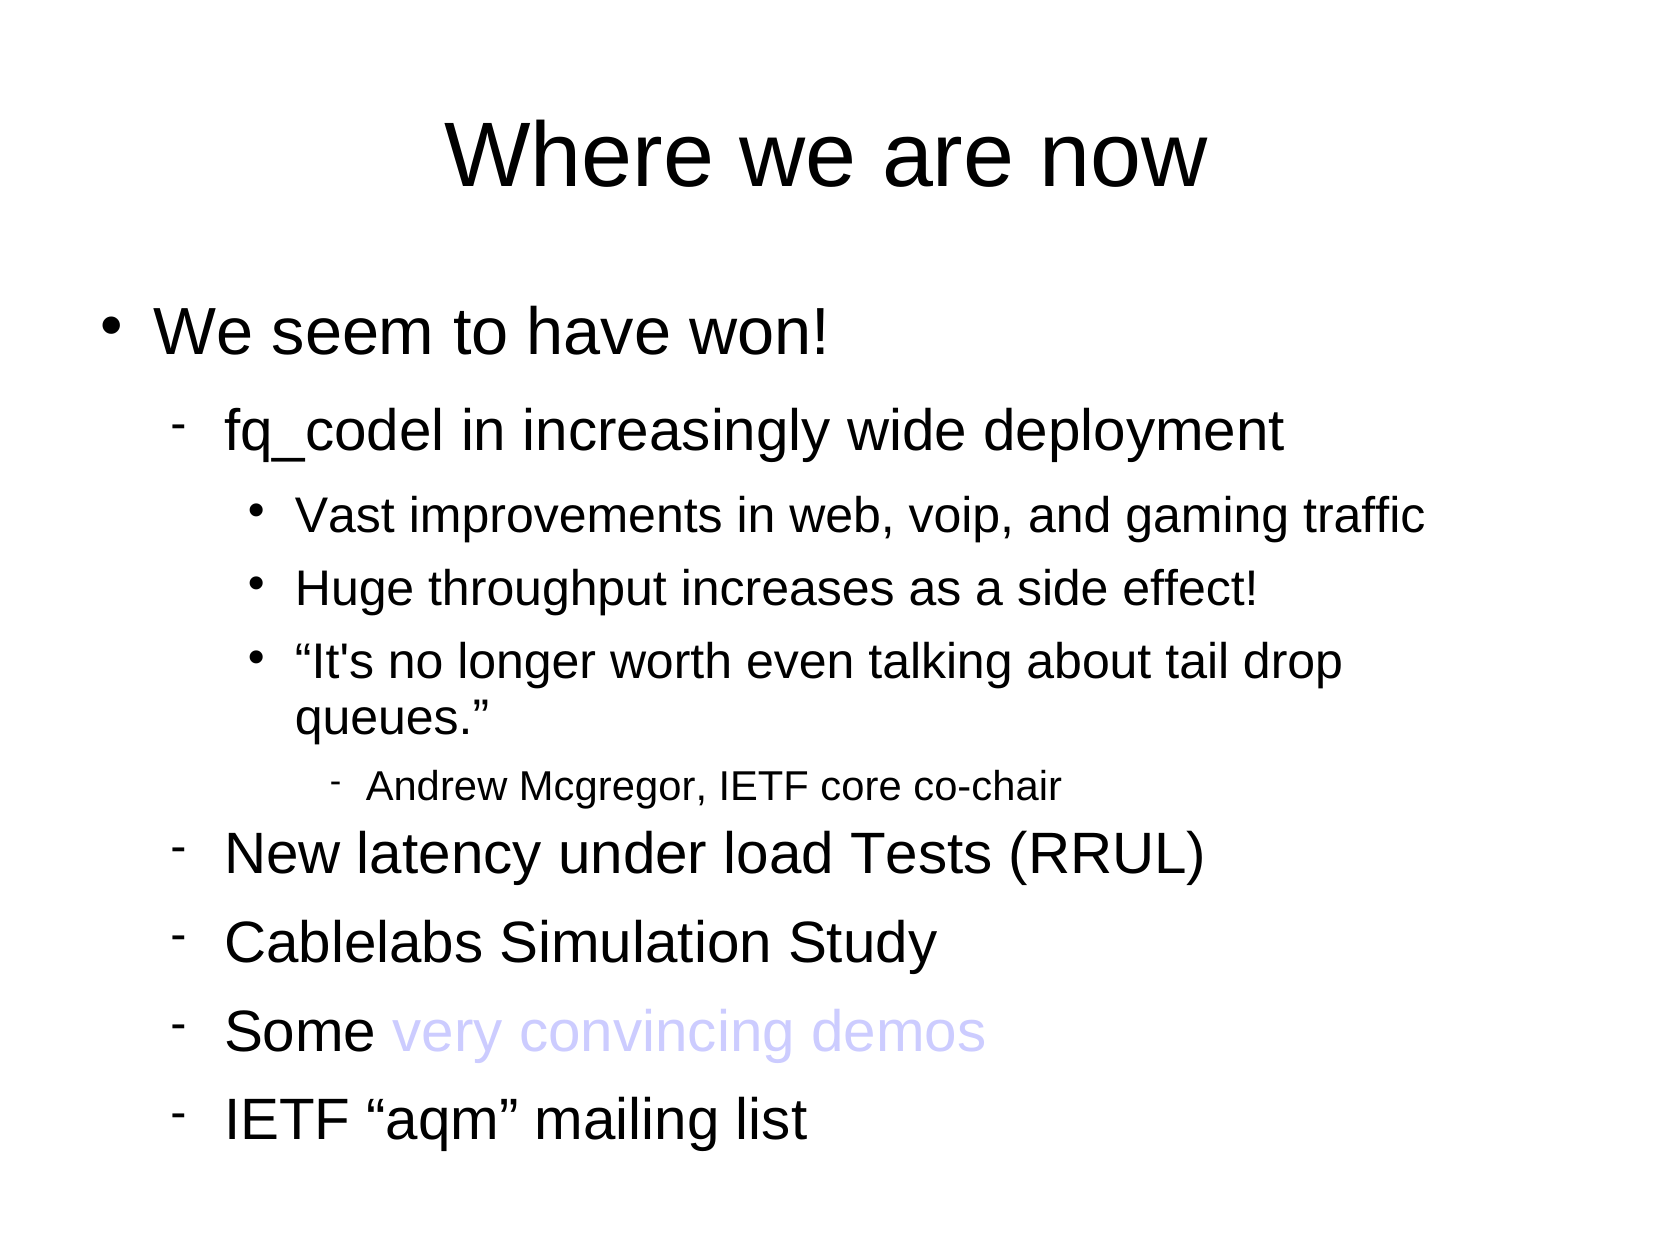

# Where we are now
We seem to have won!
fq_codel in increasingly wide deployment
Vast improvements in web, voip, and gaming traffic
Huge throughput increases as a side effect!
“It's no longer worth even talking about tail drop queues.”
Andrew Mcgregor, IETF core co-chair
New latency under load Tests (RRUL)
Cablelabs Simulation Study
Some very convincing demos
IETF “aqm” mailing list